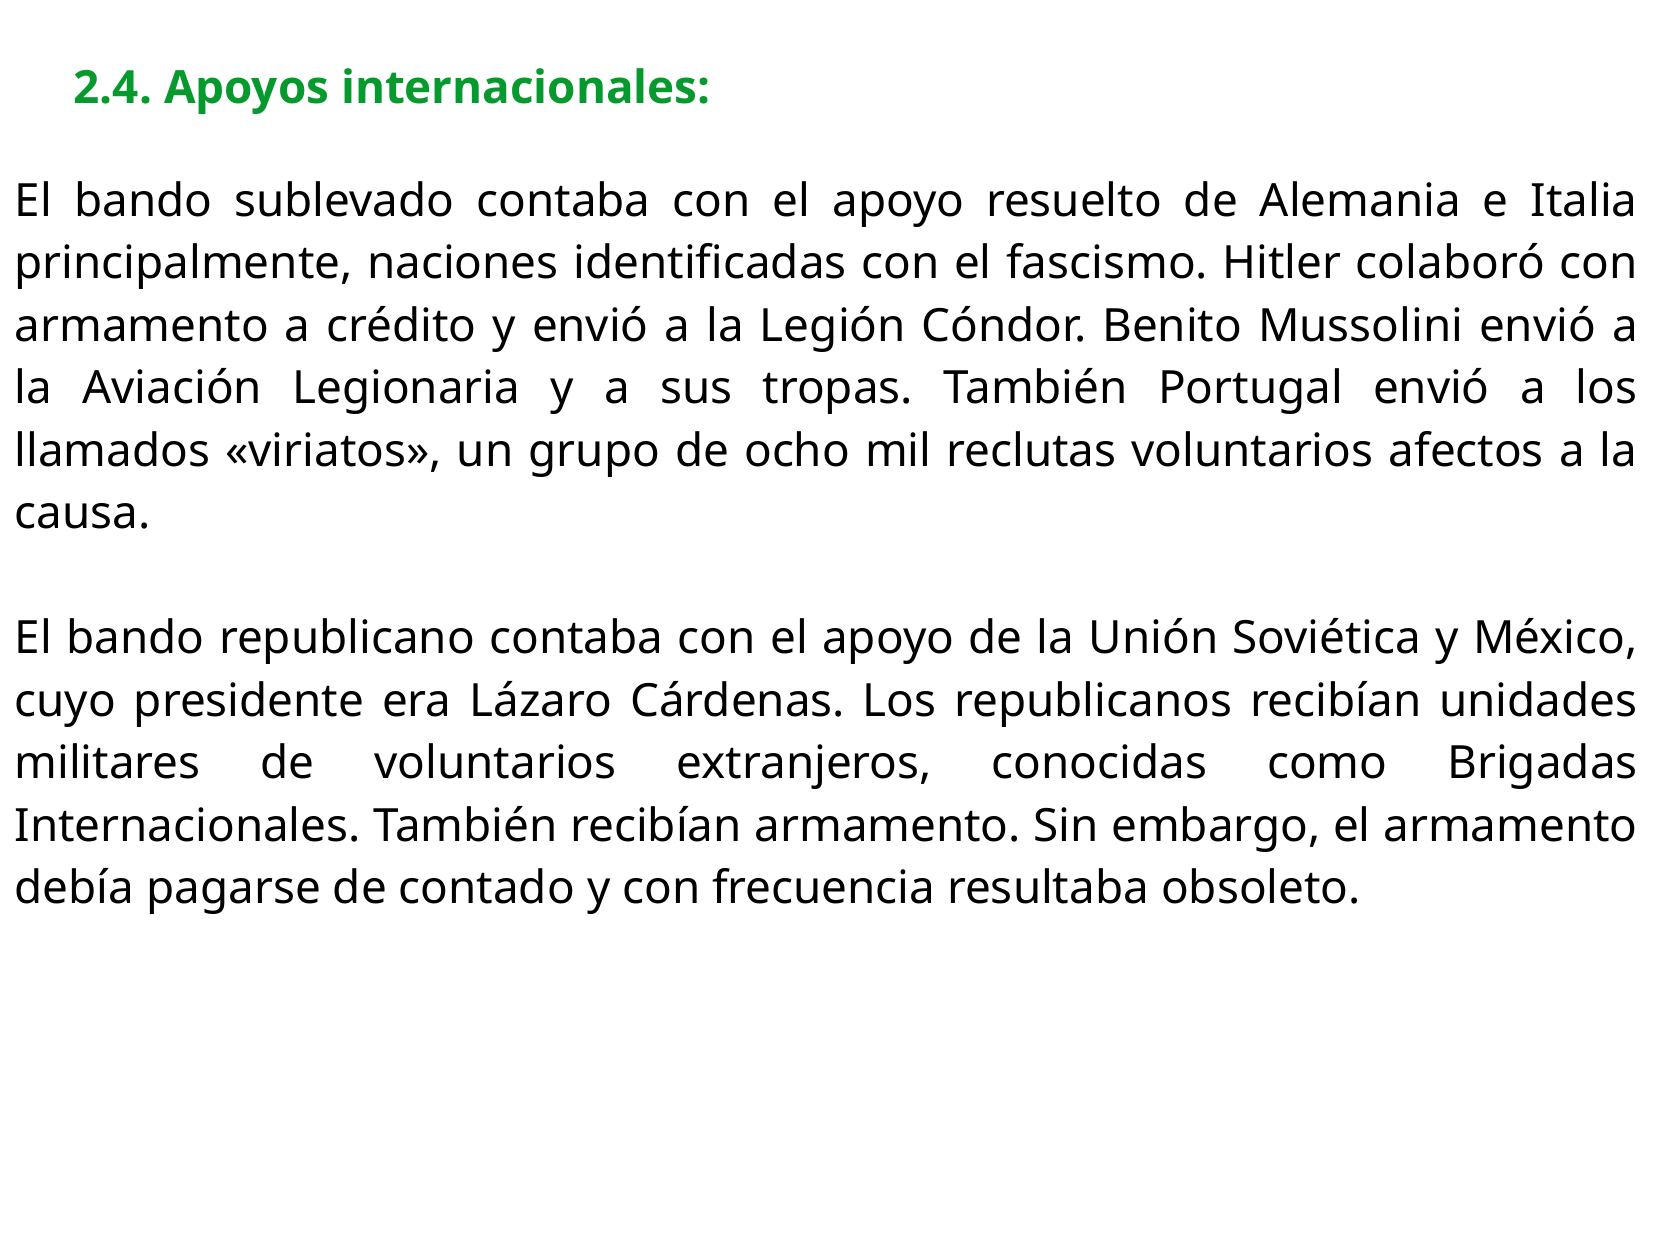

2.4. Apoyos internacionales:
El bando sublevado contaba con el apoyo resuelto de Alemania e Italia principalmente, naciones identificadas con el fascismo. Hitler colaboró con armamento a crédito y envió a la Legión Cóndor. Benito Mussolini envió a la Aviación Legionaria y a sus tropas. También Portugal envió a los llamados «viriatos», un grupo de ocho mil reclutas voluntarios afectos a la causa.
El bando republicano contaba con el apoyo de la Unión Soviética y México, cuyo presidente era Lázaro Cárdenas. Los republicanos recibían unidades militares de voluntarios extranjeros, conocidas como Brigadas Internacionales. También recibían armamento. Sin embargo, el armamento debía pagarse de contado y con frecuencia resultaba obsoleto.